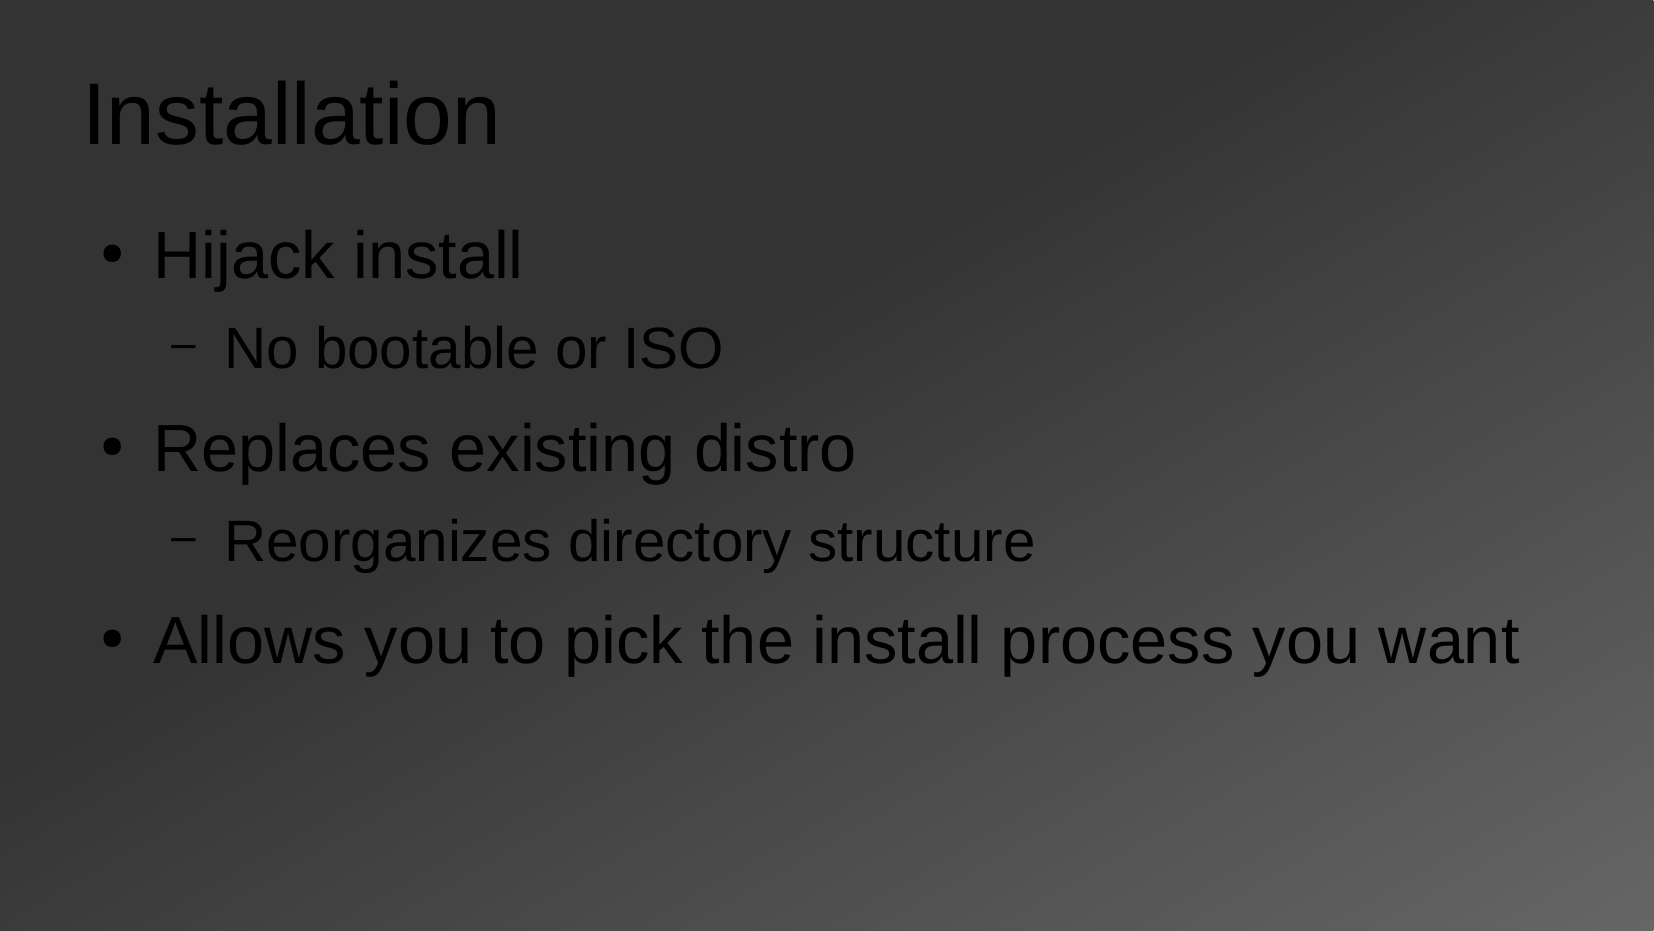

# Installation
Hijack install
No bootable or ISO
Replaces existing distro
Reorganizes directory structure
Allows you to pick the install process you want